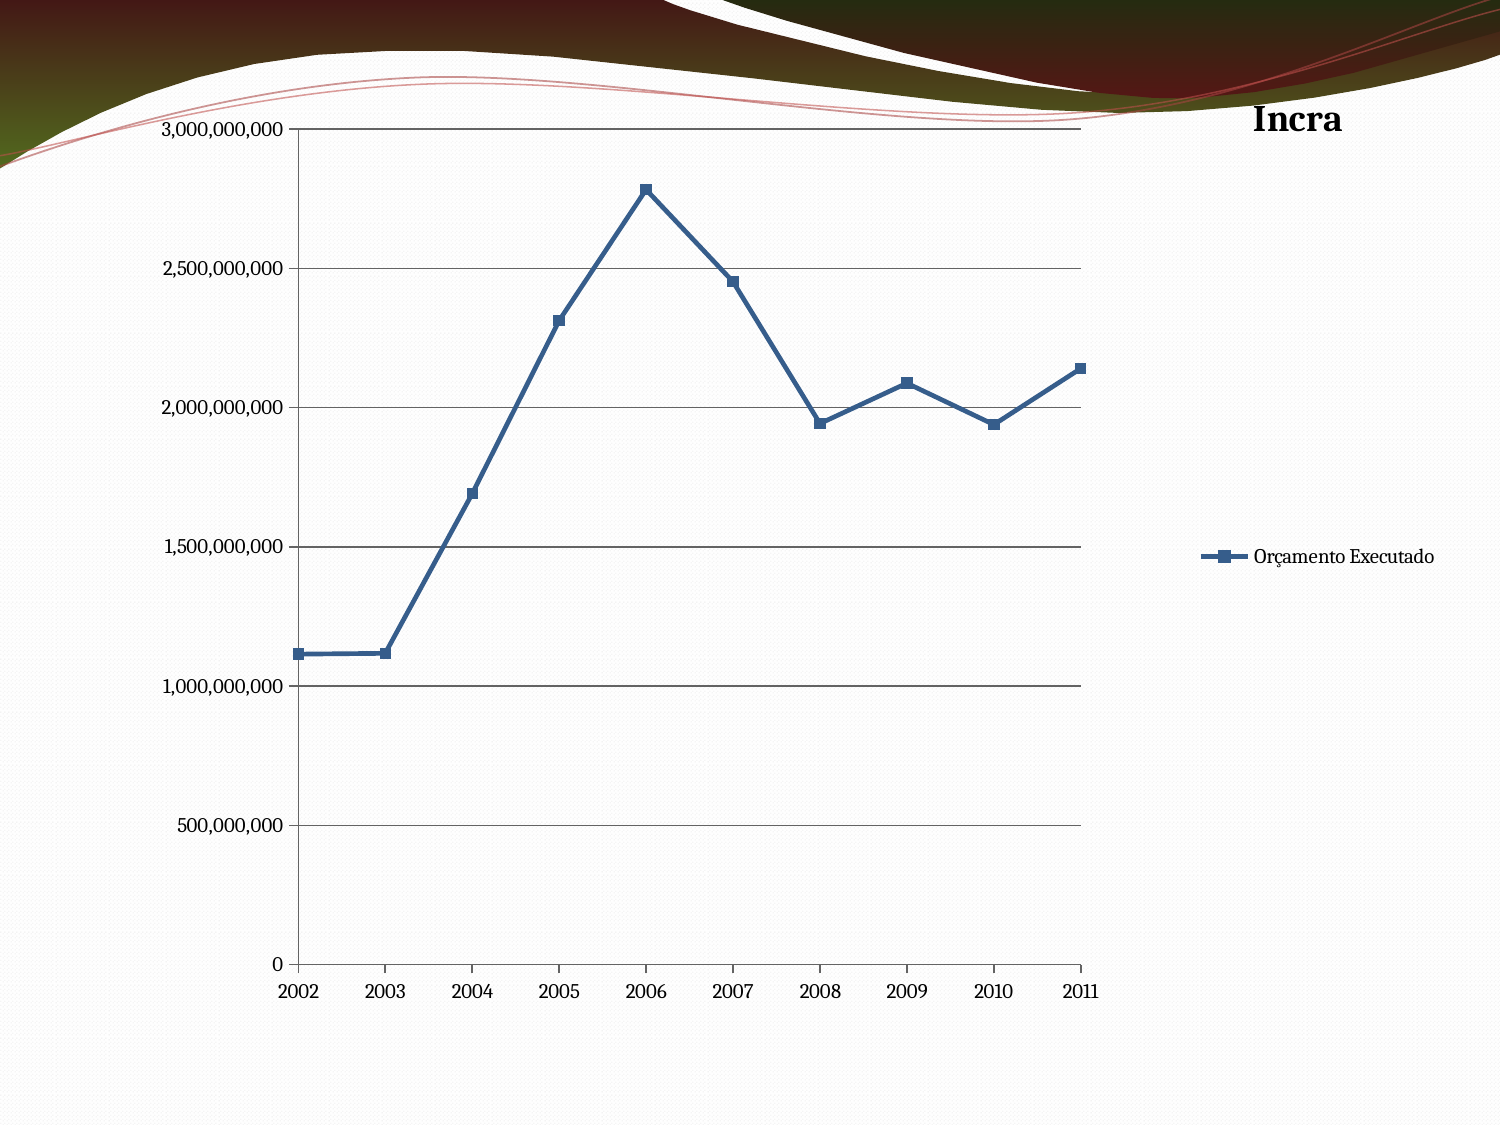

### Chart: Incra
| Category | Orçamento Executado |
|---|---|
| 2002 | 1114728593.0 |
| 2003 | 1117649985.0 |
| 2004 | 1690503414.0 |
| 2005 | 2312478703.0 |
| 2006 | 2782915072.0 |
| 2007 | 2452048883.0 |
| 2008 | 1942840309.0 |
| 2009 | 2087852572.0 |
| 2010 | 1938936112.0 |
| 2011 | 2140677357.0 |